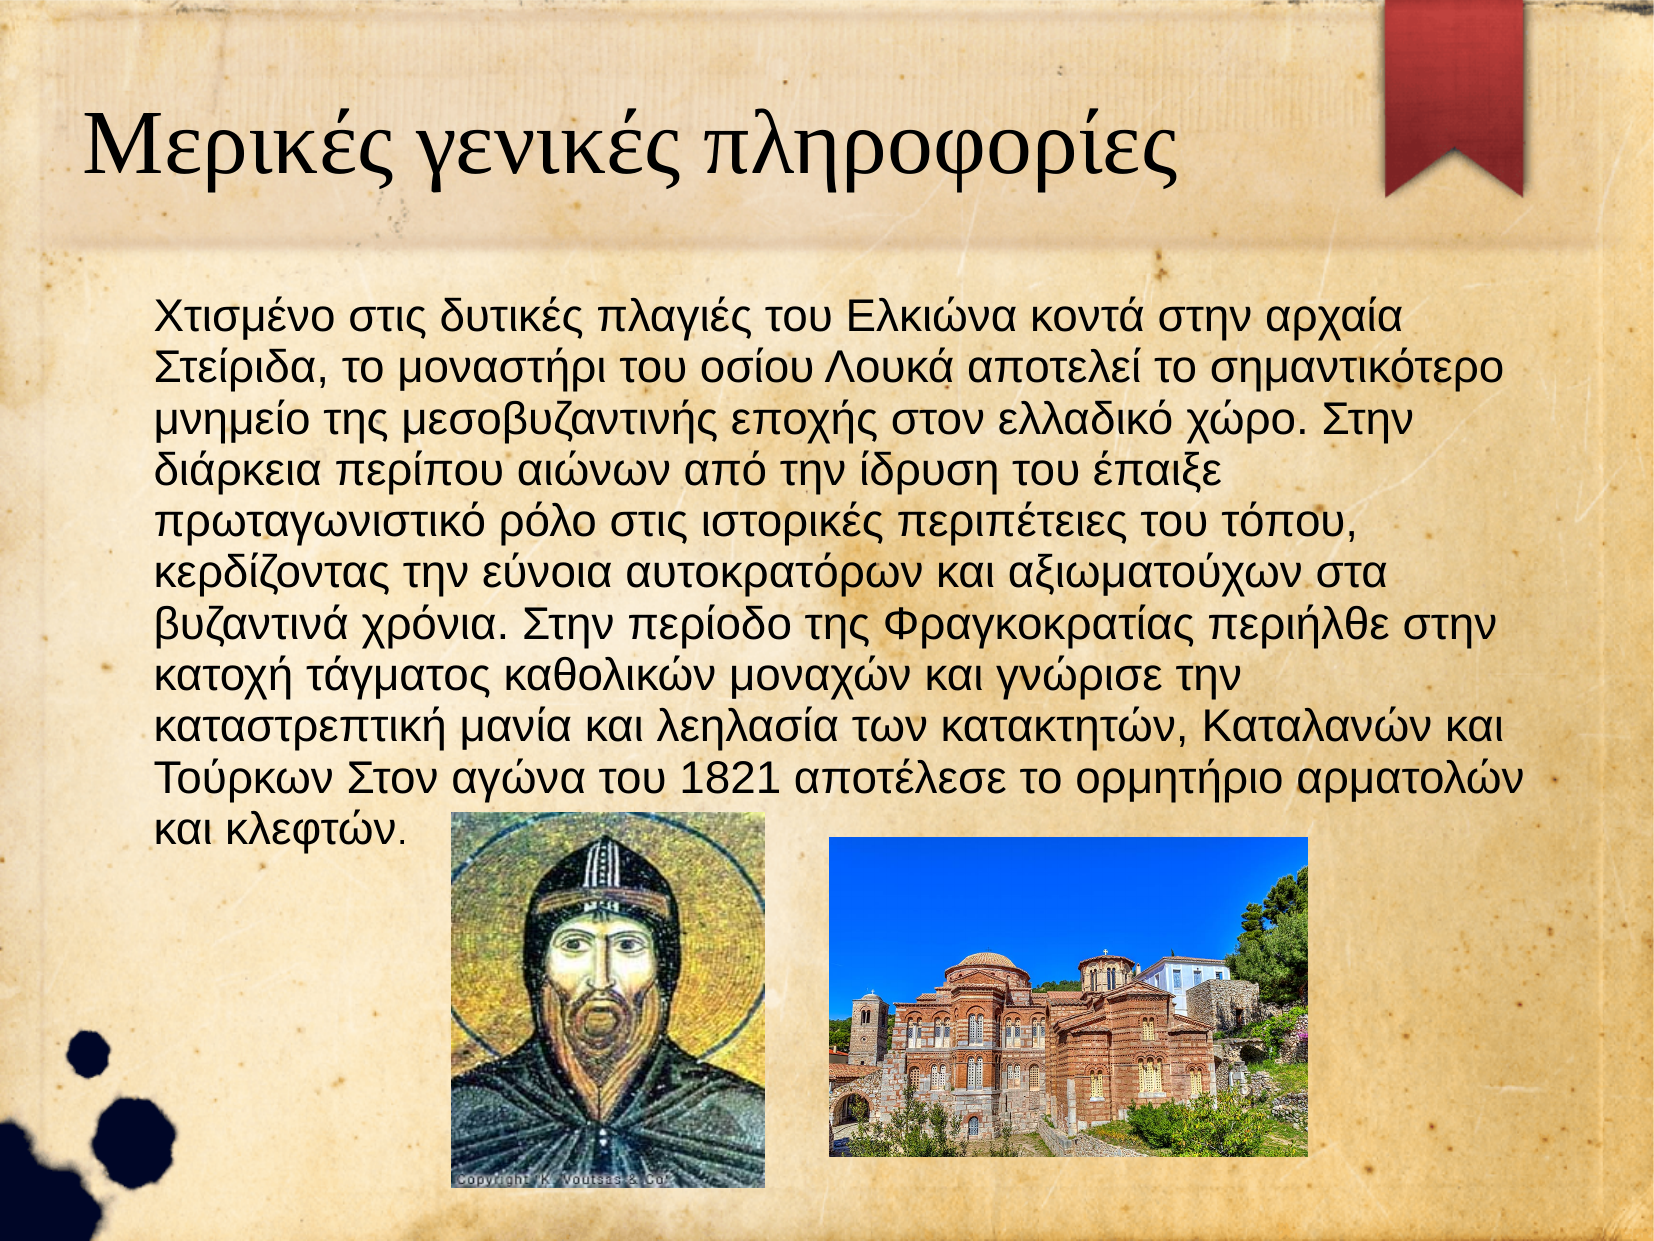

# Μερικές γενικές πληροφορίες
Χτισμένο στις δυτικές πλαγιές του Ελκιώνα κοντά στην αρχαία Στείριδα, το μοναστήρι του οσίου Λουκά αποτελεί το σημαντικότερο μνημείο της μεσοβυζαντινής εποχής στον ελλαδικό χώρο. Στην διάρκεια περίπου αιώνων από την ίδρυση του έπαιξε πρωταγωνιστικό ρόλο στις ιστορικές περιπέτειες του τόπου, κερδίζοντας την εύνοια αυτοκρατόρων και αξιωματούχων στα βυζαντινά χρόνια. Στην περίοδο της Φραγκοκρατίας περιήλθε στην κατοχή τάγματος καθολικών μοναχών και γνώρισε την καταστρεπτική μανία και λεηλασία των κατακτητών, Καταλανών και Τούρκων Στον αγώνα του 1821 αποτέλεσε το ορμητήριο αρματολών και κλεφτών.